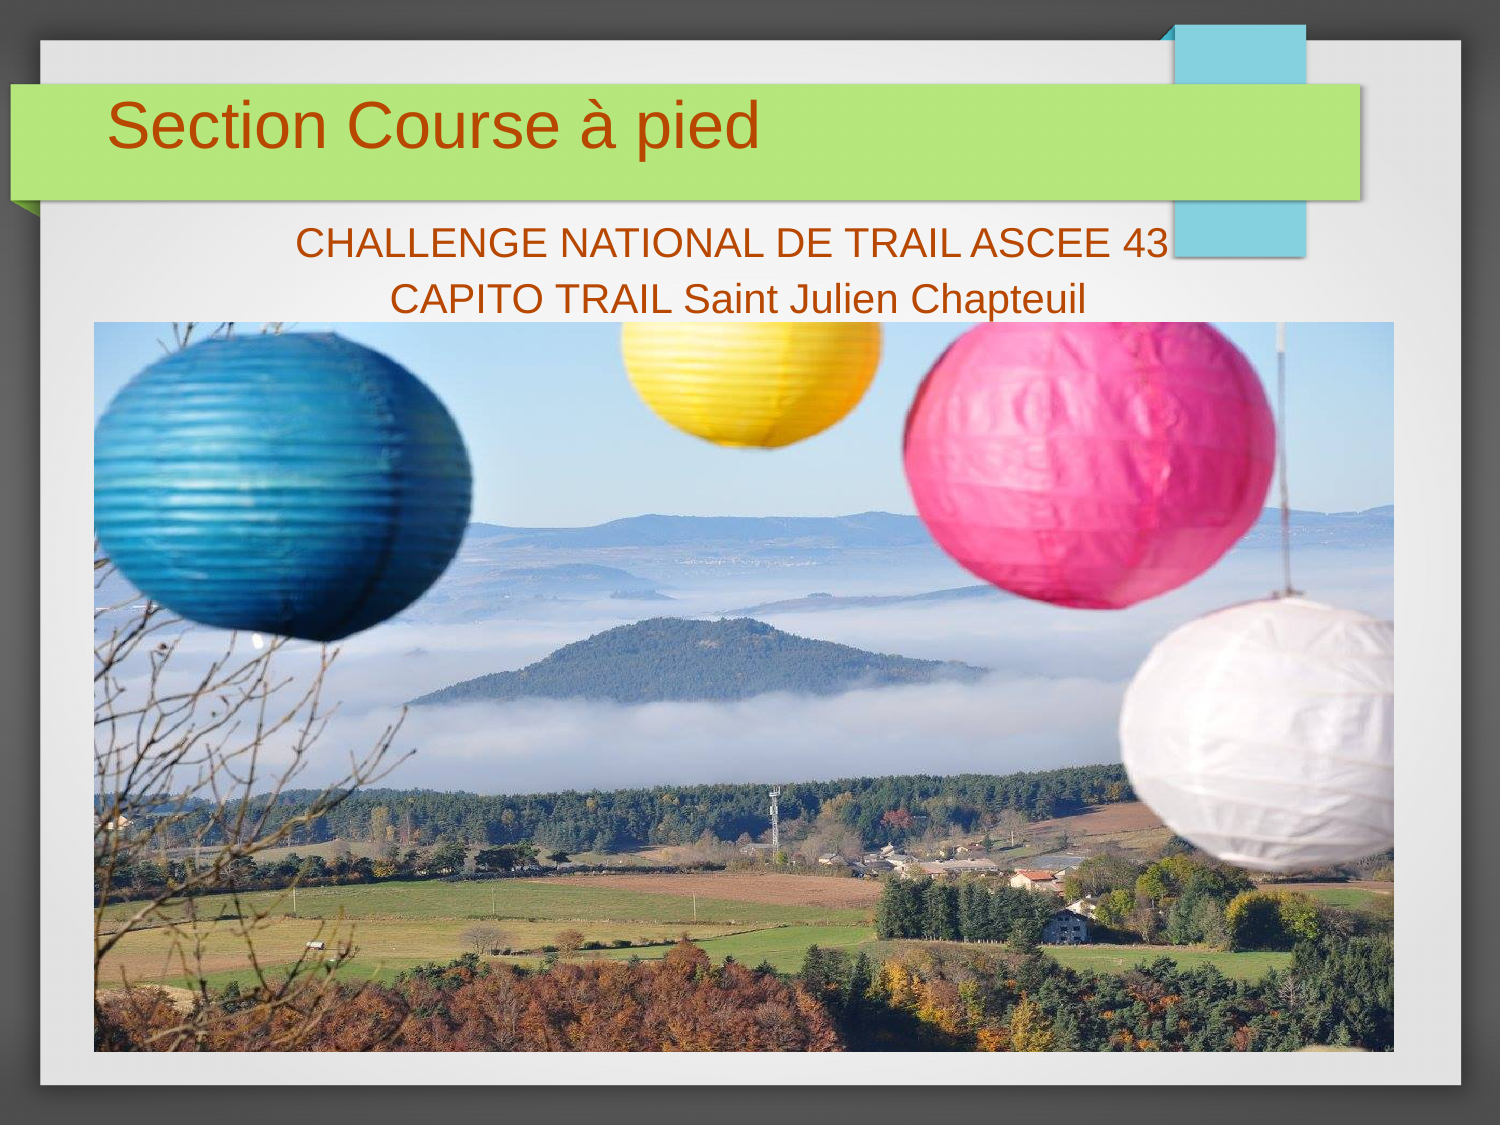

# Section Course à pied
CHALLENGE NATIONAL DE TRAIL ASCEE 43
CAPITO TRAIL Saint Julien Chapteuil